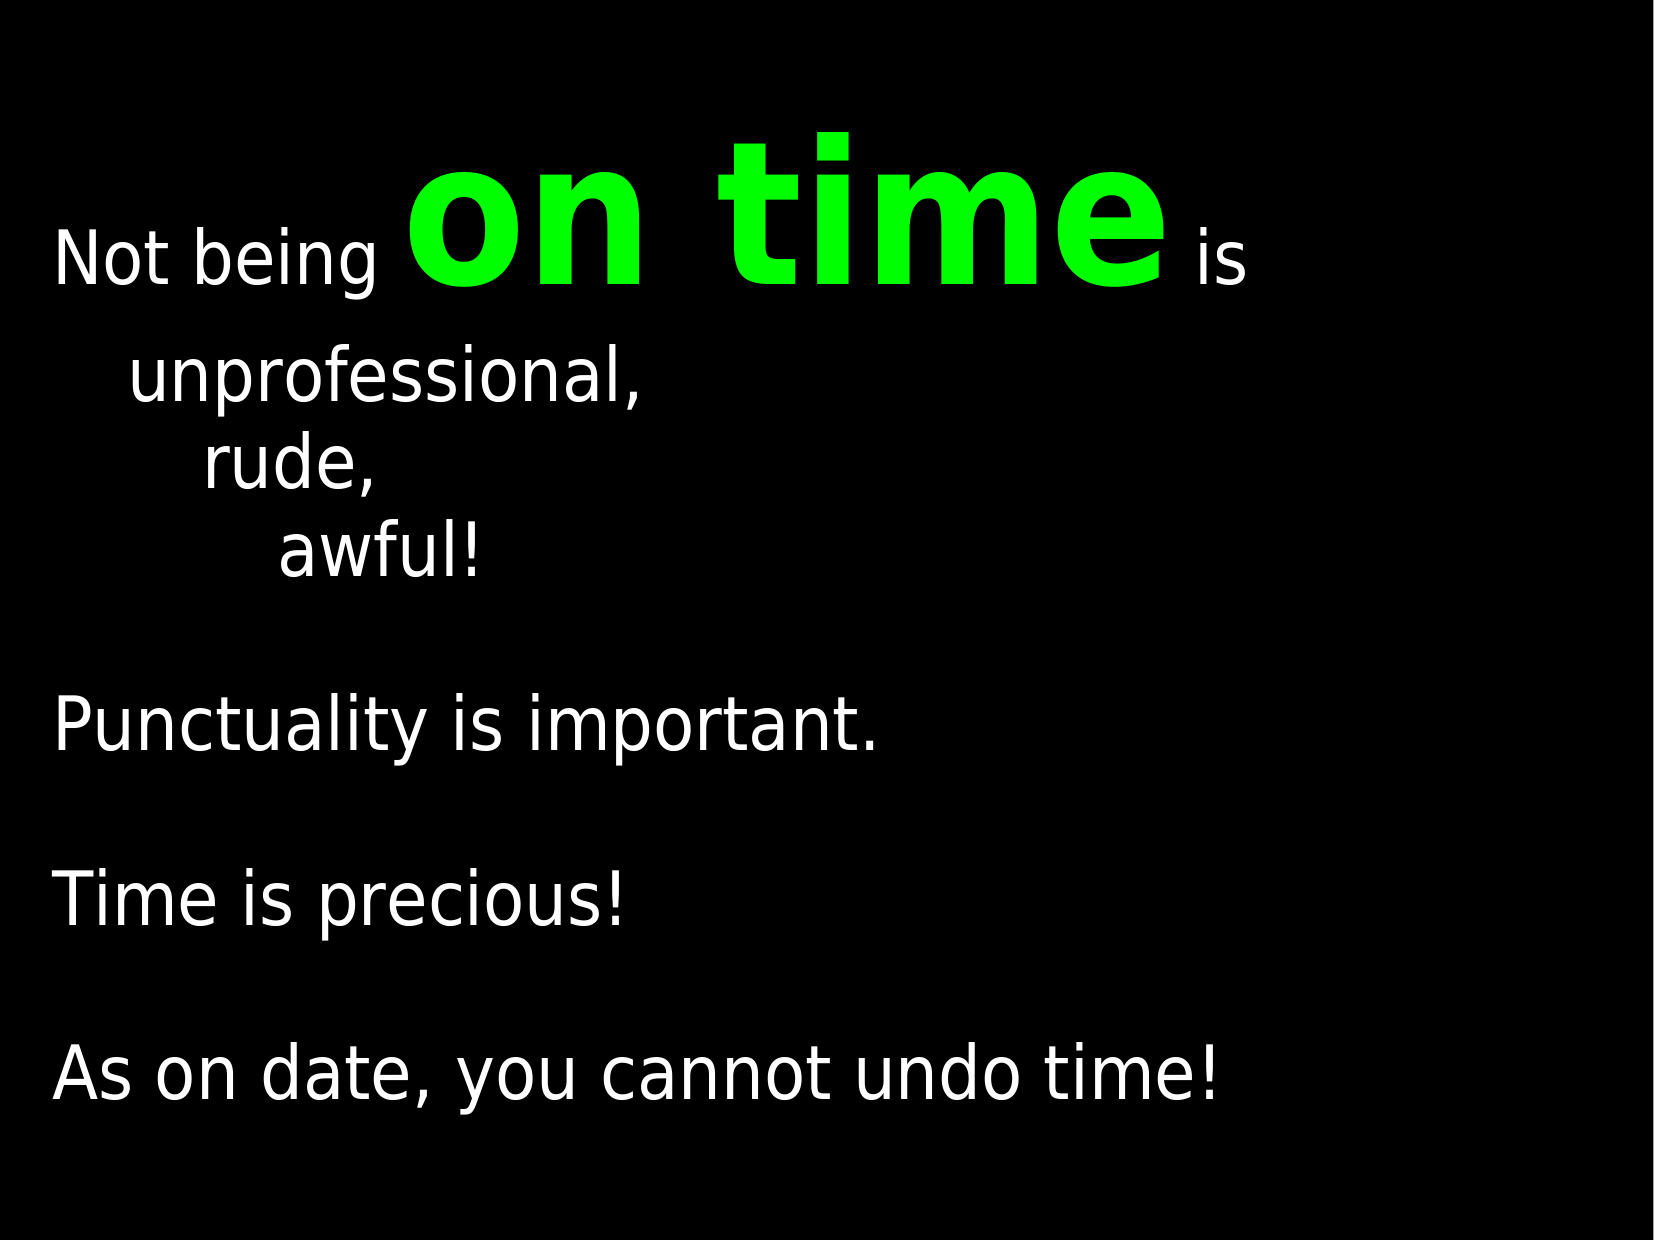

Not being on time is
	unprofessional,
		rude,
			awful!
Punctuality is important.
Time is precious!
As on date, you cannot undo time!